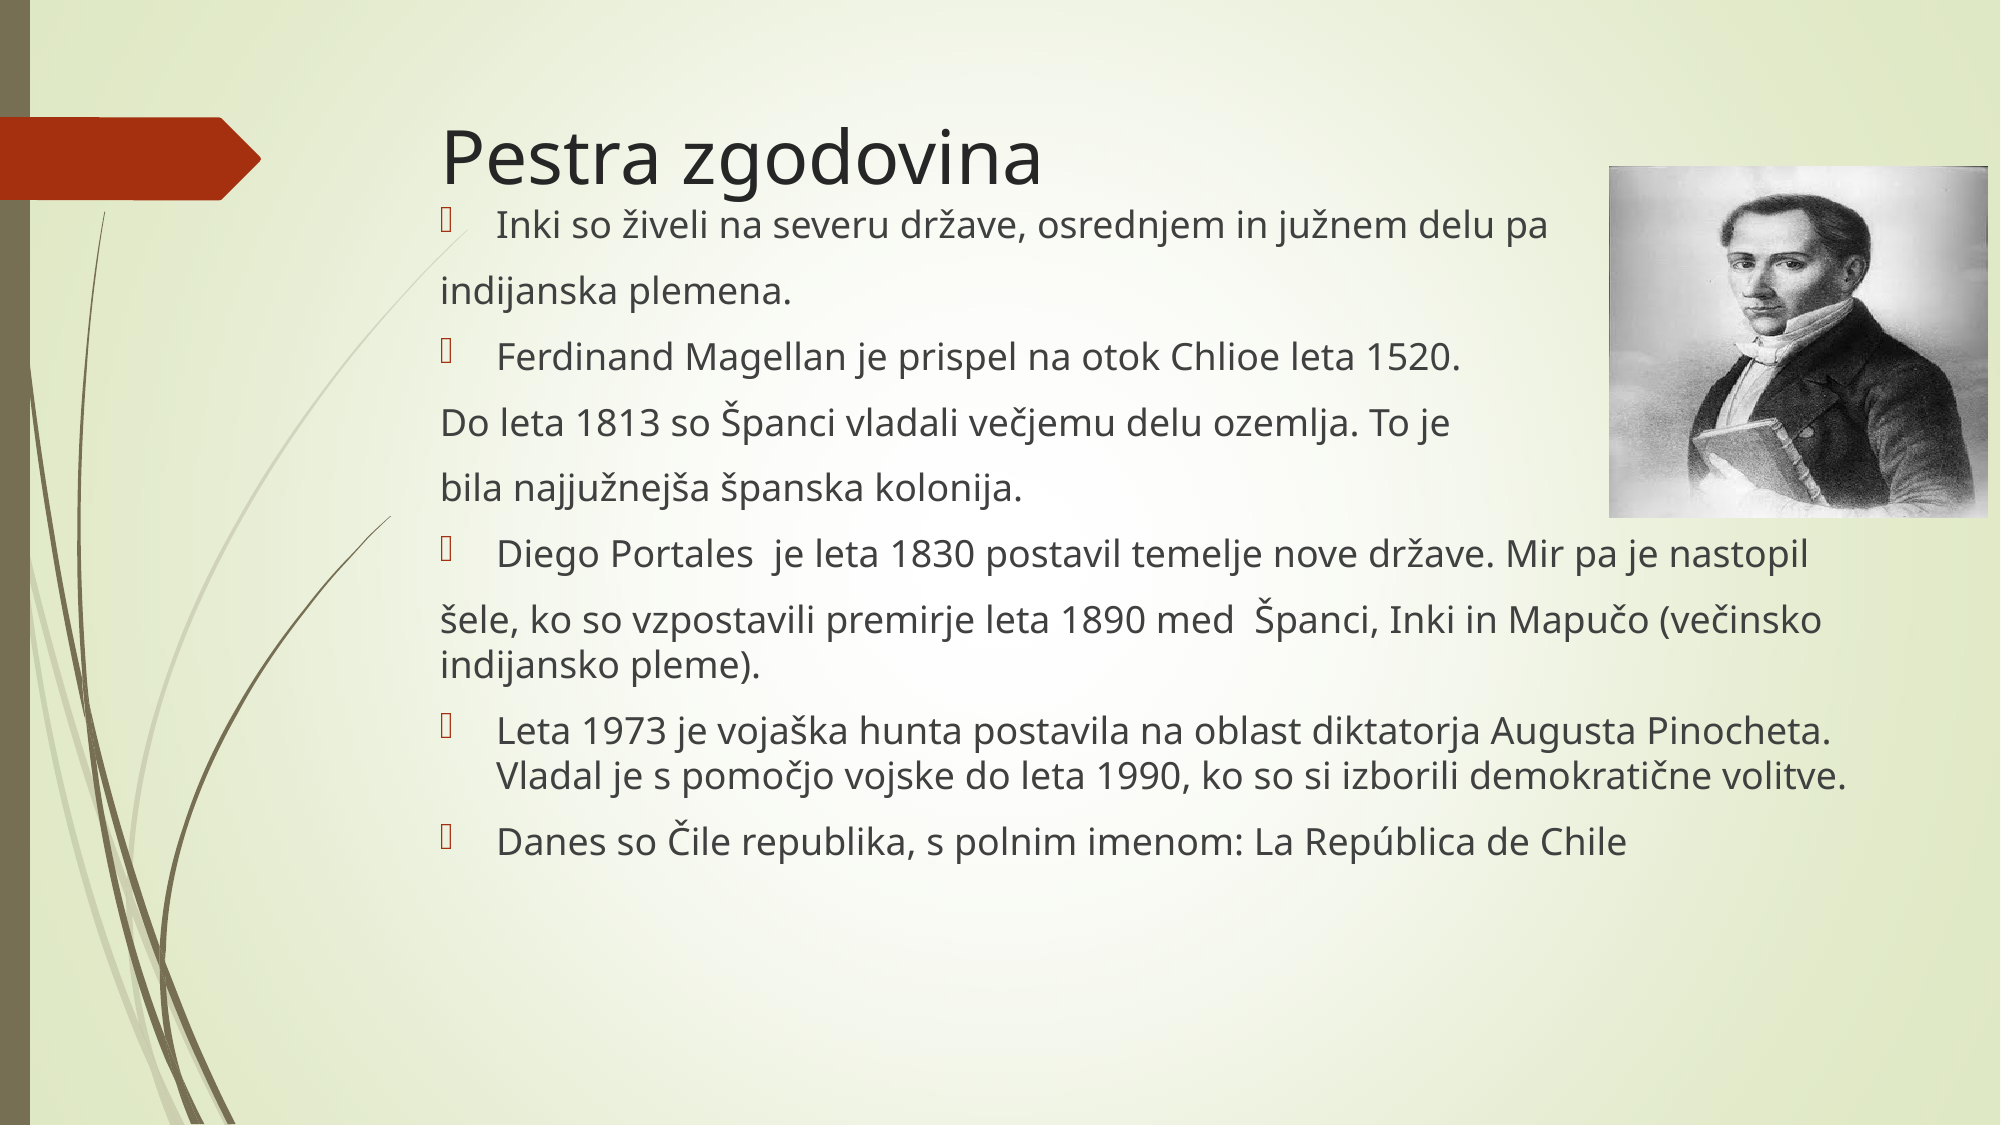

# Pestra zgodovina
Inki so živeli na severu države, osrednjem in južnem delu pa
indijanska plemena.
Ferdinand Magellan je prispel na otok Chlioe leta 1520.
Do leta 1813 so Španci vladali večjemu delu ozemlja. To je
bila najjužnejša španska kolonija.
Diego Portales  je leta 1830 postavil temelje nove države. Mir pa je nastopil
šele, ko so vzpostavili premirje leta 1890 med Španci, Inki in Mapučo (večinsko indijansko pleme).
Leta 1973 je vojaška hunta postavila na oblast diktatorja Augusta Pinocheta. Vladal je s pomočjo vojske do leta 1990, ko so si izborili demokratične volitve.
Danes so Čile republika, s polnim imenom: La República de Chile